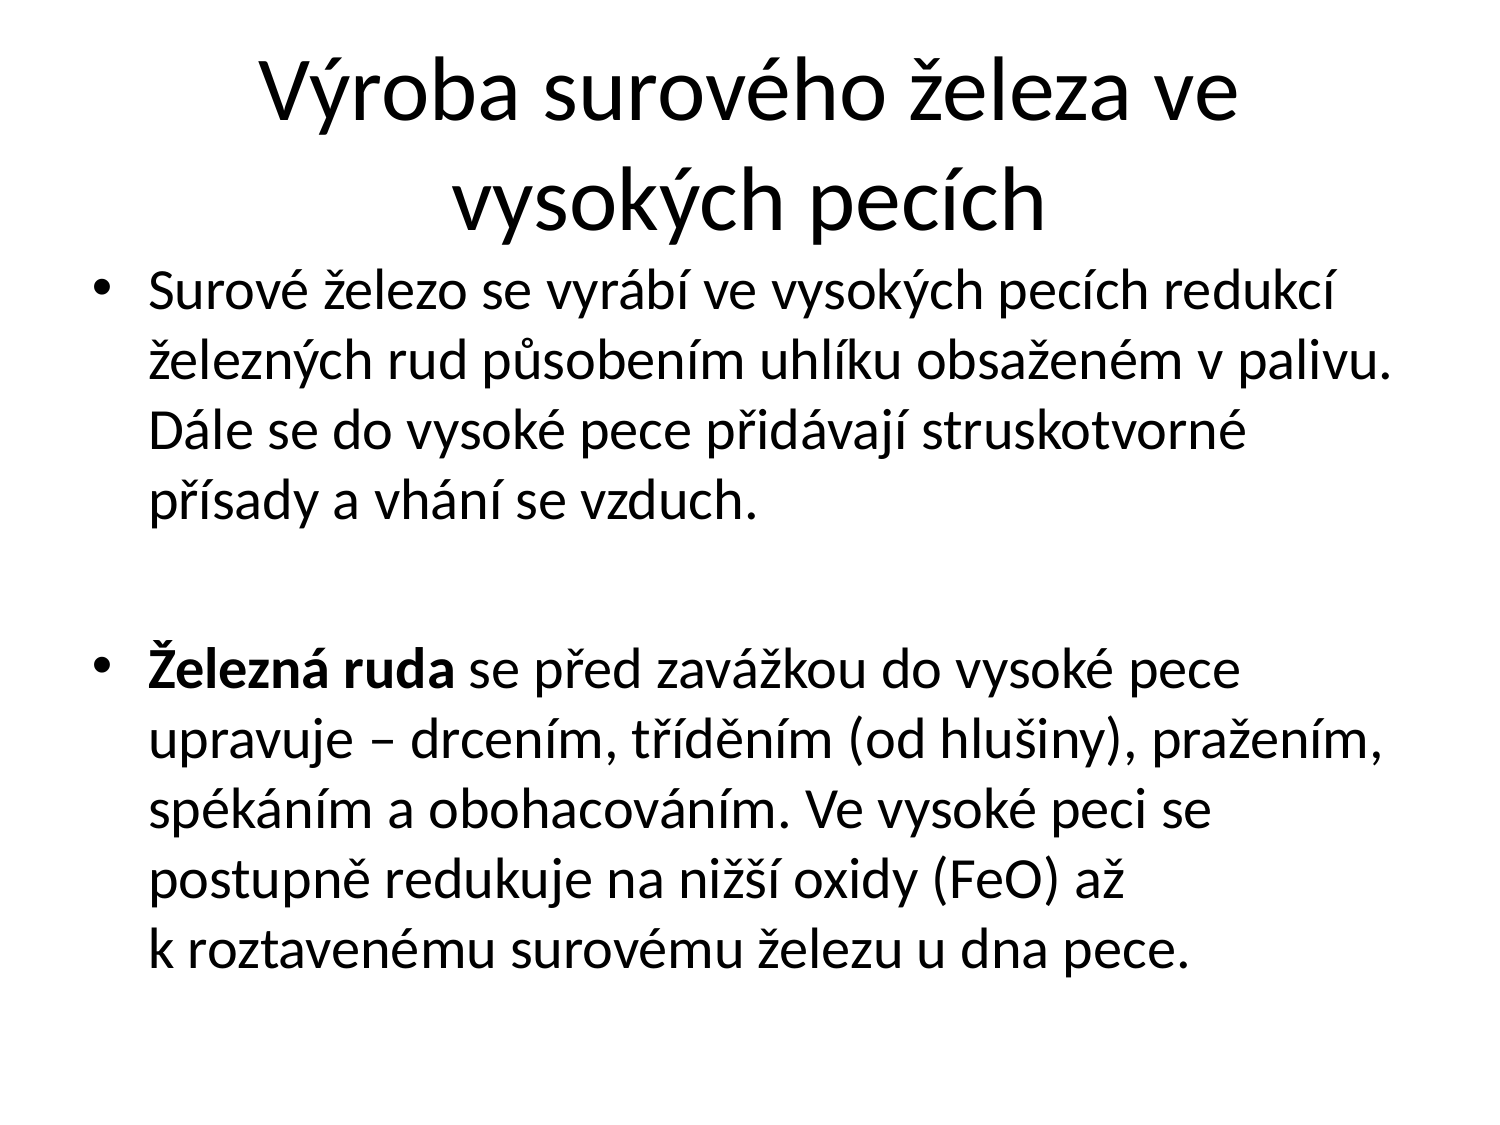

# Výroba surového železa ve vysokých pecích
Surové železo se vyrábí ve vysokých pecích redukcí železných rud působením uhlíku obsaženém v palivu. Dále se do vysoké pece přidávají struskotvorné přísady a vhání se vzduch.
Železná ruda se před zavážkou do vysoké pece upravuje – drcením, tříděním (od hlušiny), pražením, spékáním a obohacováním. Ve vysoké peci se postupně redukuje na nižší oxidy (FeO) až
k roztavenému surovému železu u dna pece.